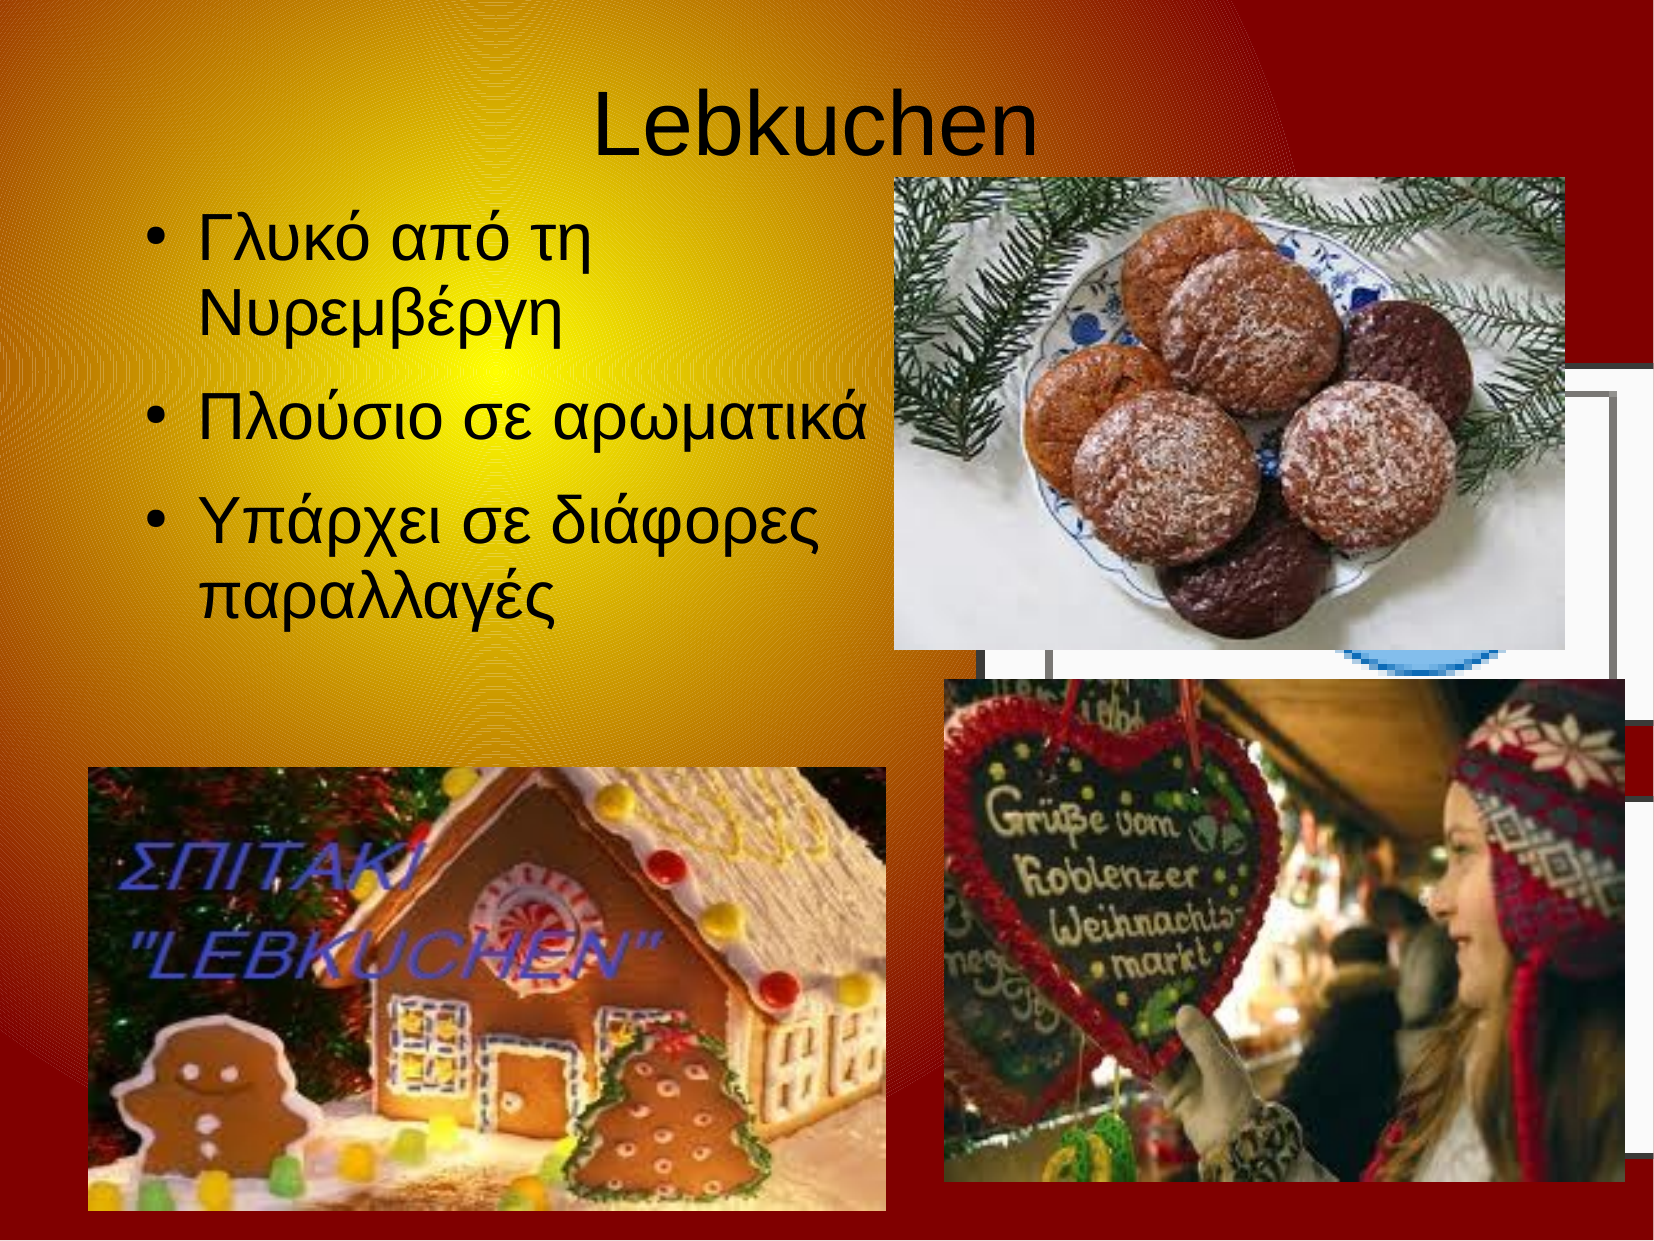

# Lebkuchen
Γλυκό από τη Νυρεμβέργη
Πλούσιο σε αρωματικά
Υπάρχει σε διάφορες παραλλαγές